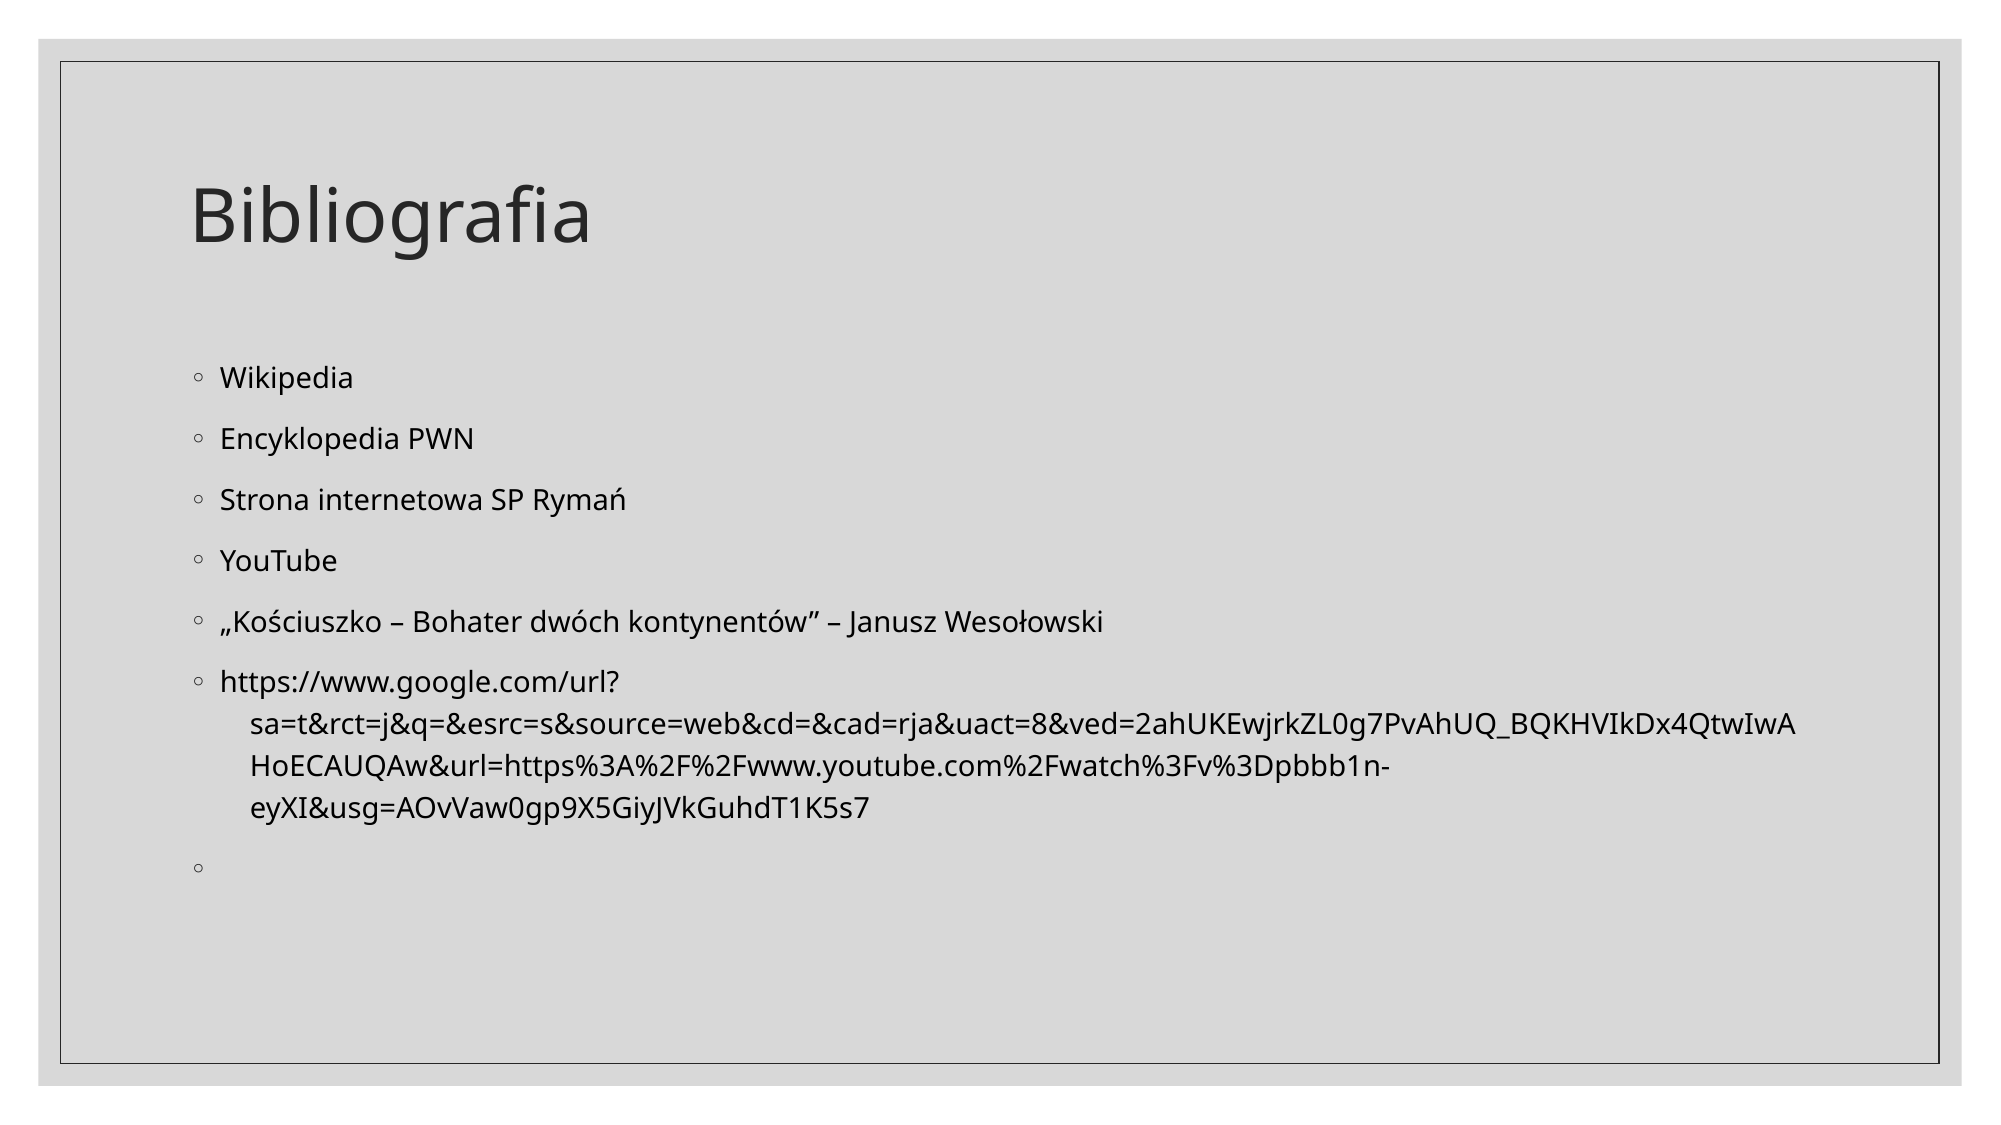

# Bibliografia
Wikipedia
Encyklopedia PWN
Strona internetowa SP Rymań
YouTube
„Kościuszko – Bohater dwóch kontynentów” – Janusz Wesołowski
https://www.google.com/url?sa=t&rct=j&q=&esrc=s&source=web&cd=&cad=rja&uact=8&ved=2ahUKEwjrkZL0g7PvAhUQ_BQKHVIkDx4QtwIwAHoECAUQAw&url=https%3A%2F%2Fwww.youtube.com%2Fwatch%3Fv%3Dpbbb1n-eyXI&usg=AOvVaw0gp9X5GiyJVkGuhdT1K5s7